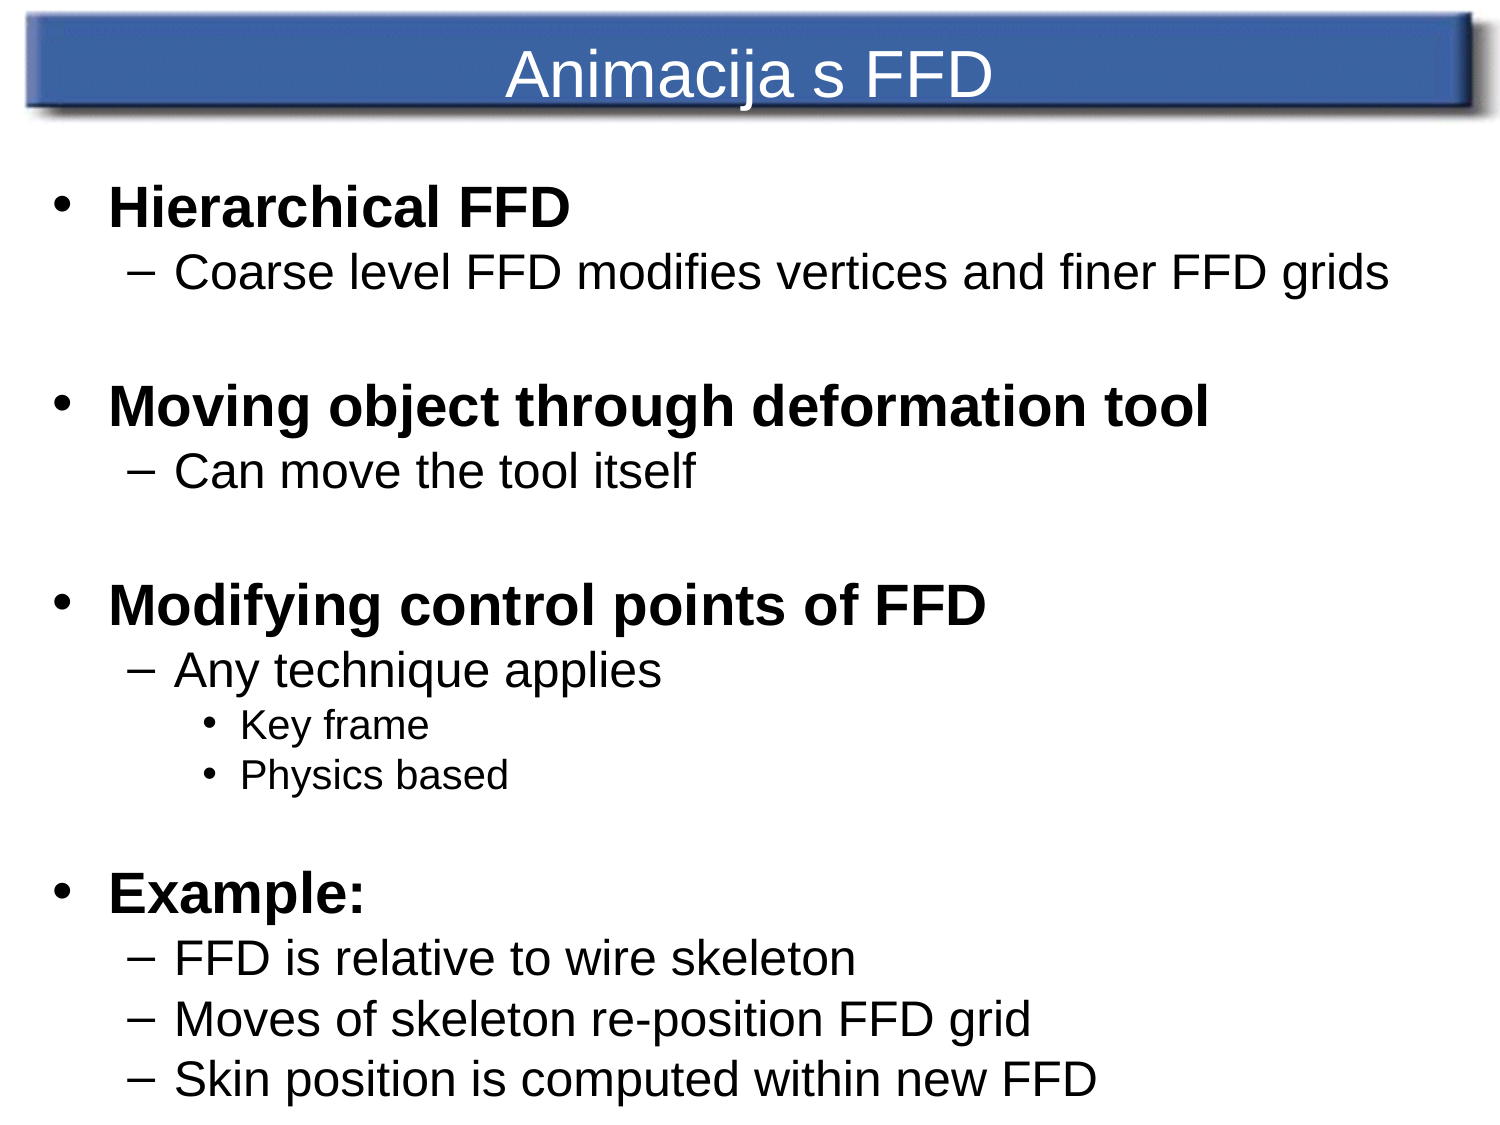

# Animacija s FFD
Hierarchical FFD
Coarse level FFD modifies vertices and finer FFD grids
Moving object through deformation tool
Can move the tool itself
Modifying control points of FFD
Any technique applies
Key frame
Physics based
Example:
FFD is relative to wire skeleton
Moves of skeleton re-position FFD grid
Skin position is computed within new FFD